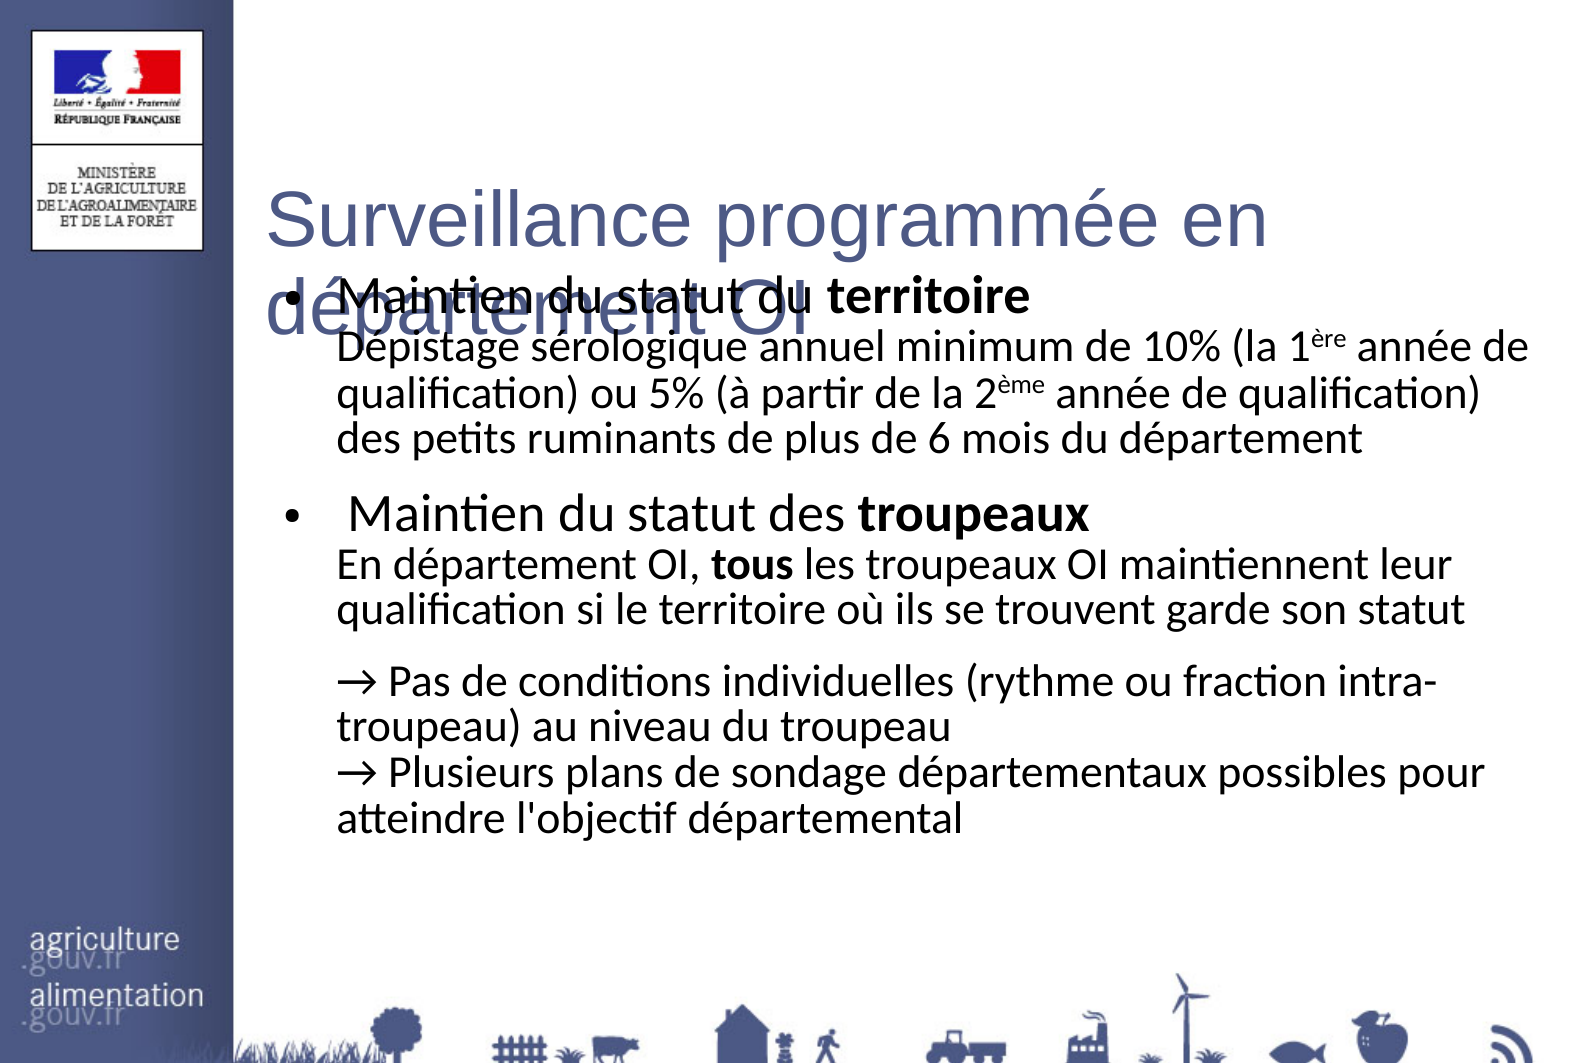

# Surveillance programmée en département OI
Maintien du statut du territoire
Dépistage sérologique annuel minimum de 10% (la 1ère année de qualification) ou 5% (à partir de la 2ème année de qualification) des petits ruminants de plus de 6 mois du département
 Maintien du statut des troupeaux
En département OI, tous les troupeaux OI maintiennent leur qualification si le territoire où ils se trouvent garde son statut
→ Pas de conditions individuelles (rythme ou fraction intra-troupeau) au niveau du troupeau
→ Plusieurs plans de sondage départementaux possibles pour atteindre l'objectif départemental